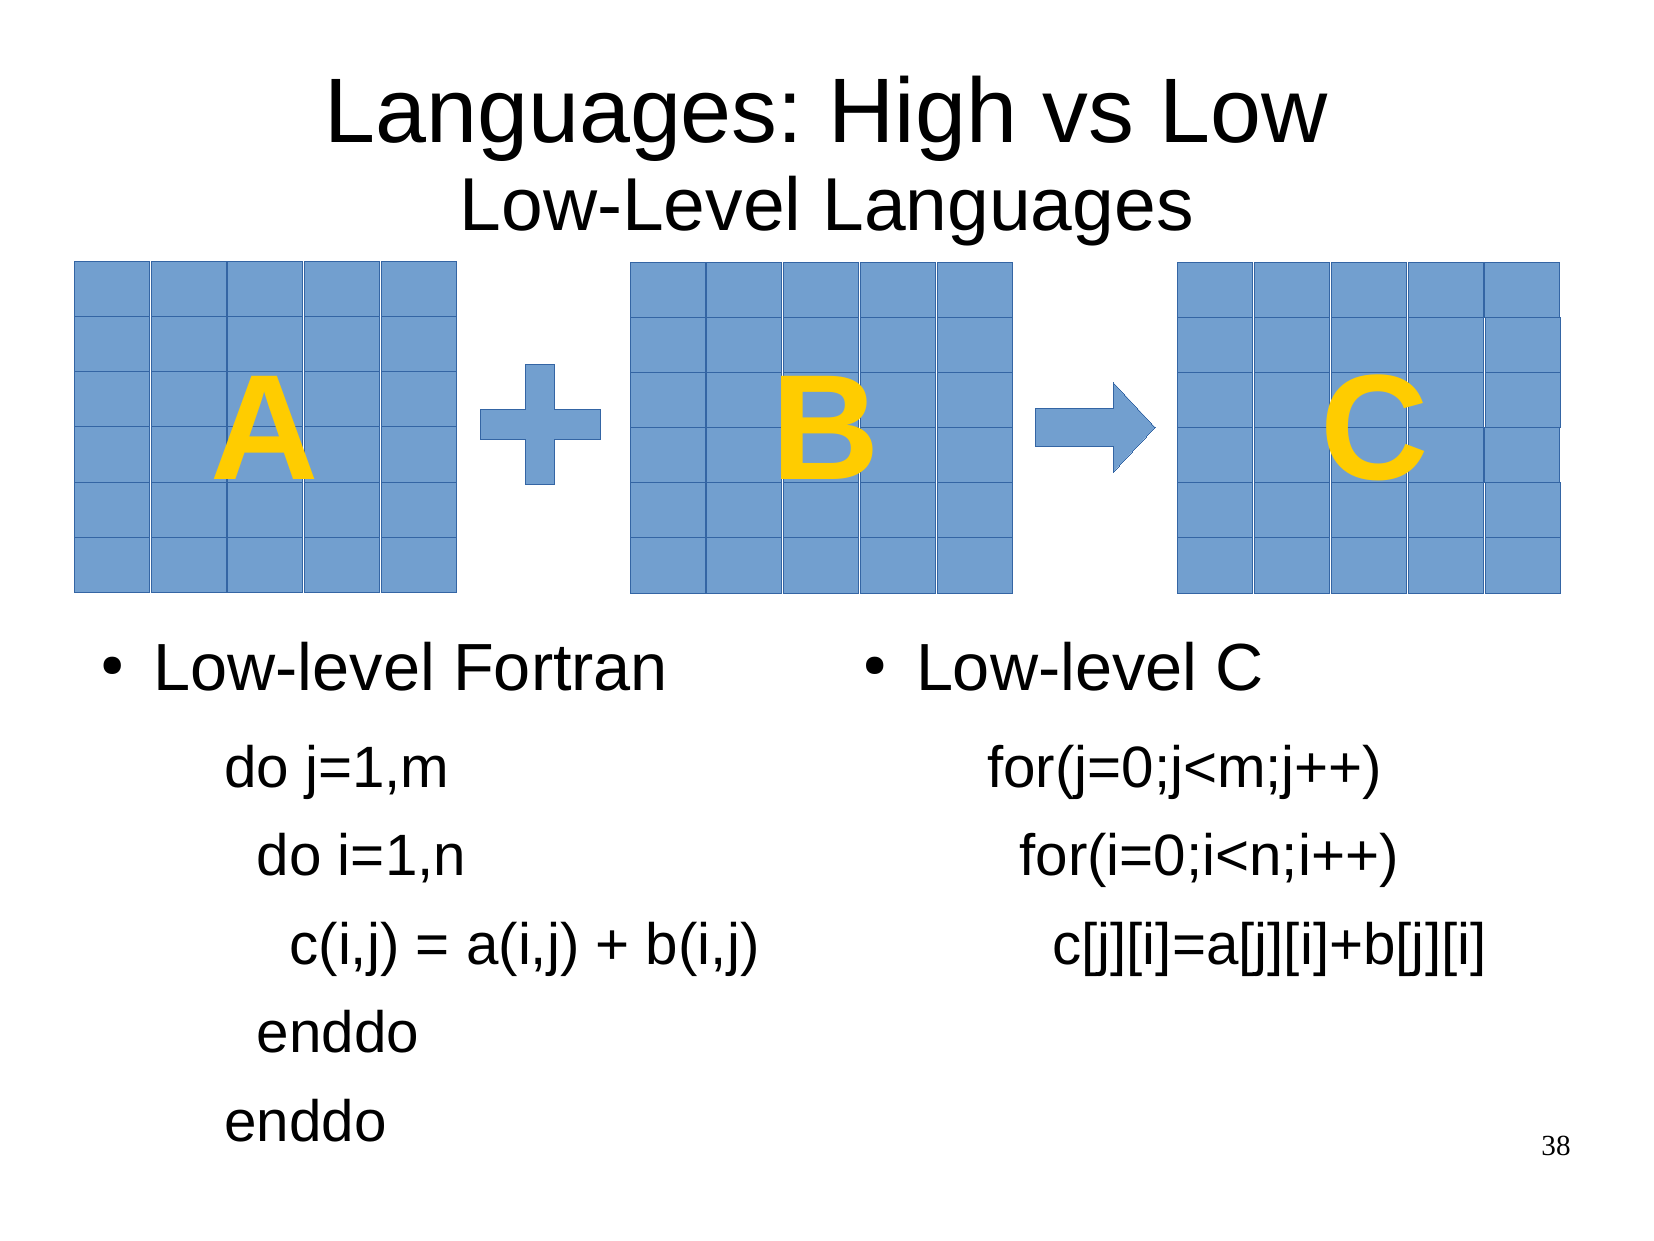

# Languages: High vs Low Low-Level Languages
A
B
C
Low-level Fortran
do j=1,m
 do i=1,n
 c(i,j) = a(i,j) + b(i,j)
 enddo
enddo
Low-level C
for(j=0;j<m;j++)
 for(i=0;i<n;i++)
 c[j][i]=a[j][i]+b[j][i]
38